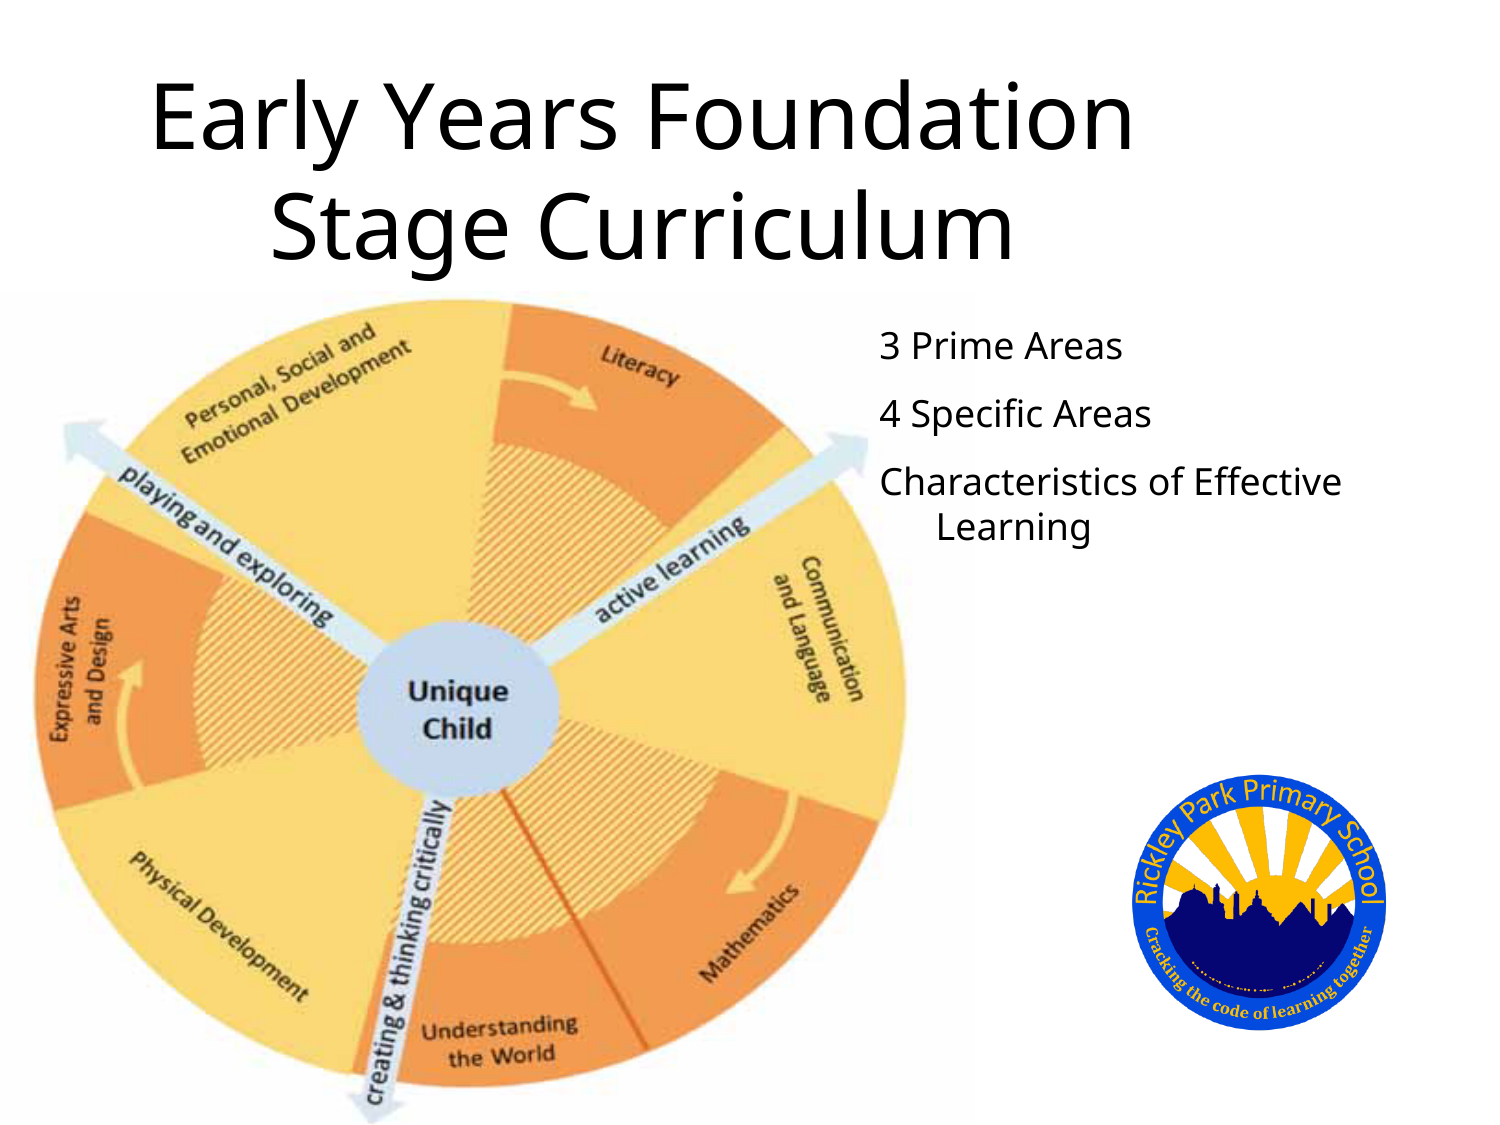

# Early Years Foundation Stage Curriculum
3 Prime Areas
4 Specific Areas
Characteristics of Effective Learning